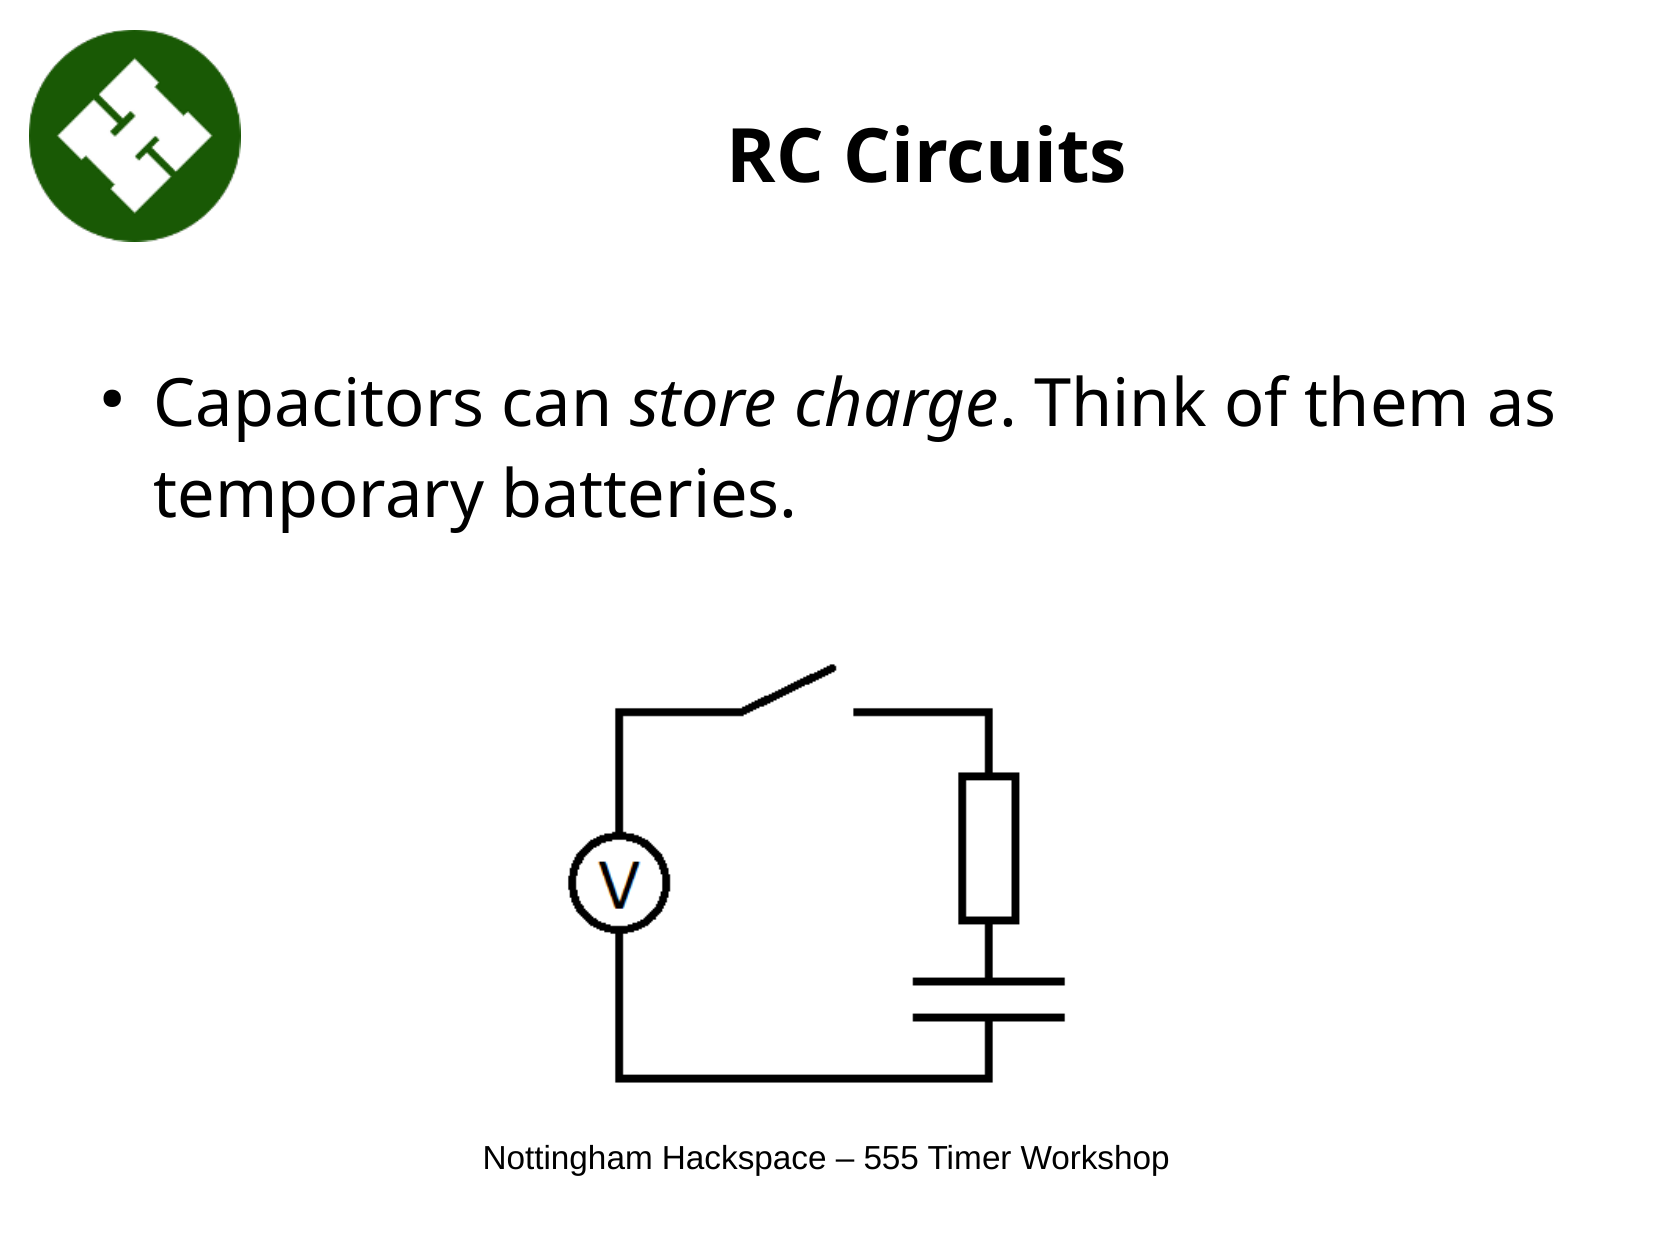

# RC Circuits
Capacitors can store charge. Think of them as temporary batteries.
Nottinghack Elecronics - 555 Timer